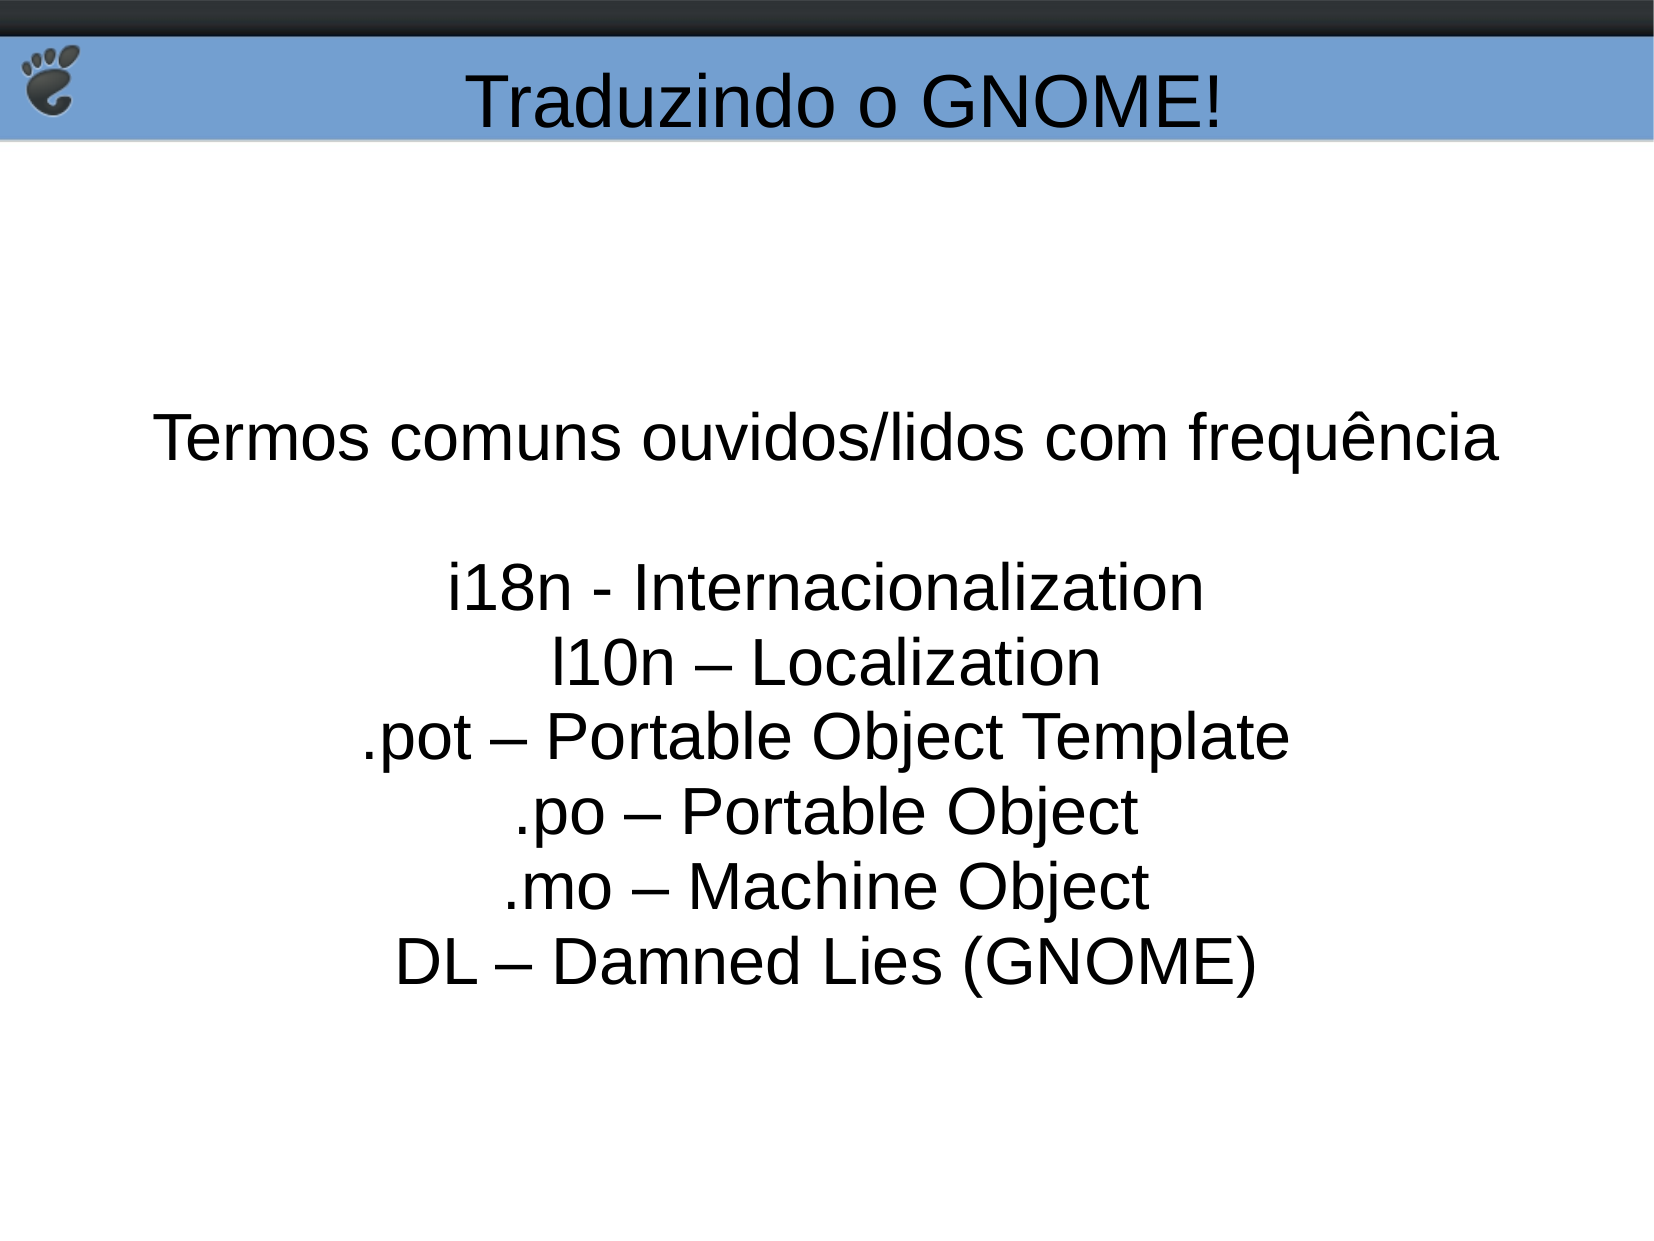

# Traduzindo o GNOME!
Termos comuns ouvidos/lidos com frequência
i18n - Internacionalization
l10n – Localization
.pot – Portable Object Template
.po – Portable Object
.mo – Machine Object
DL – Damned Lies (GNOME)